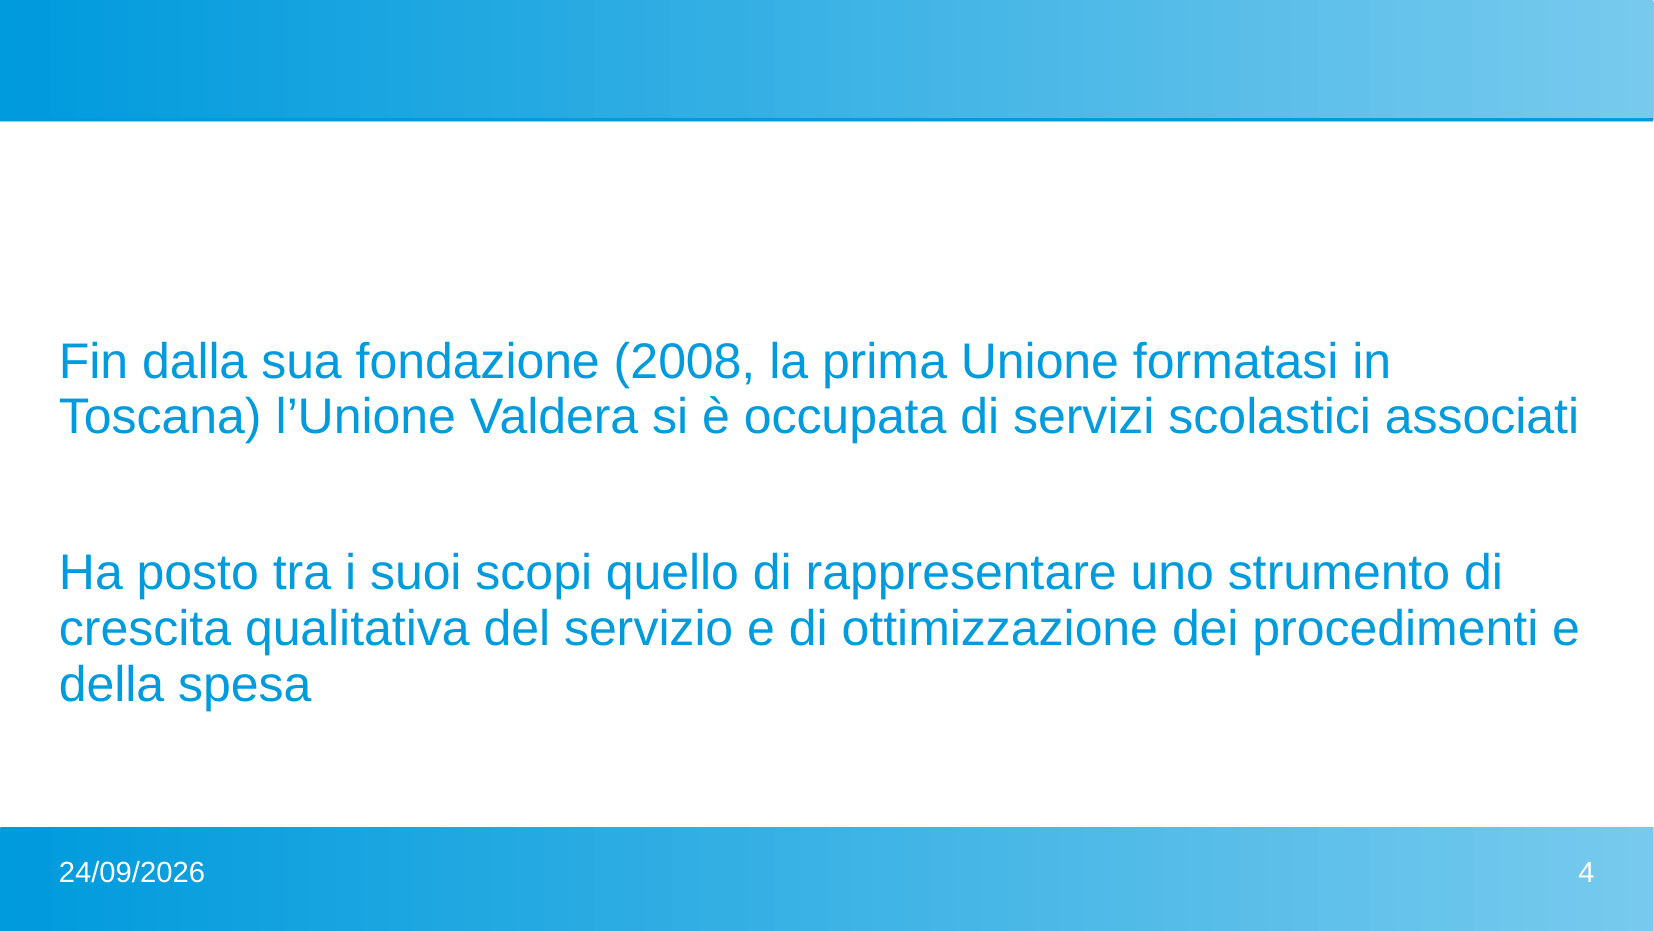

#
Fin dalla sua fondazione (2008, la prima Unione formatasi in Toscana) l’Unione Valdera si è occupata di servizi scolastici associati
Ha posto tra i suoi scopi quello di rappresentare uno strumento di crescita qualitativa del servizio e di ottimizzazione dei procedimenti e della spesa
4